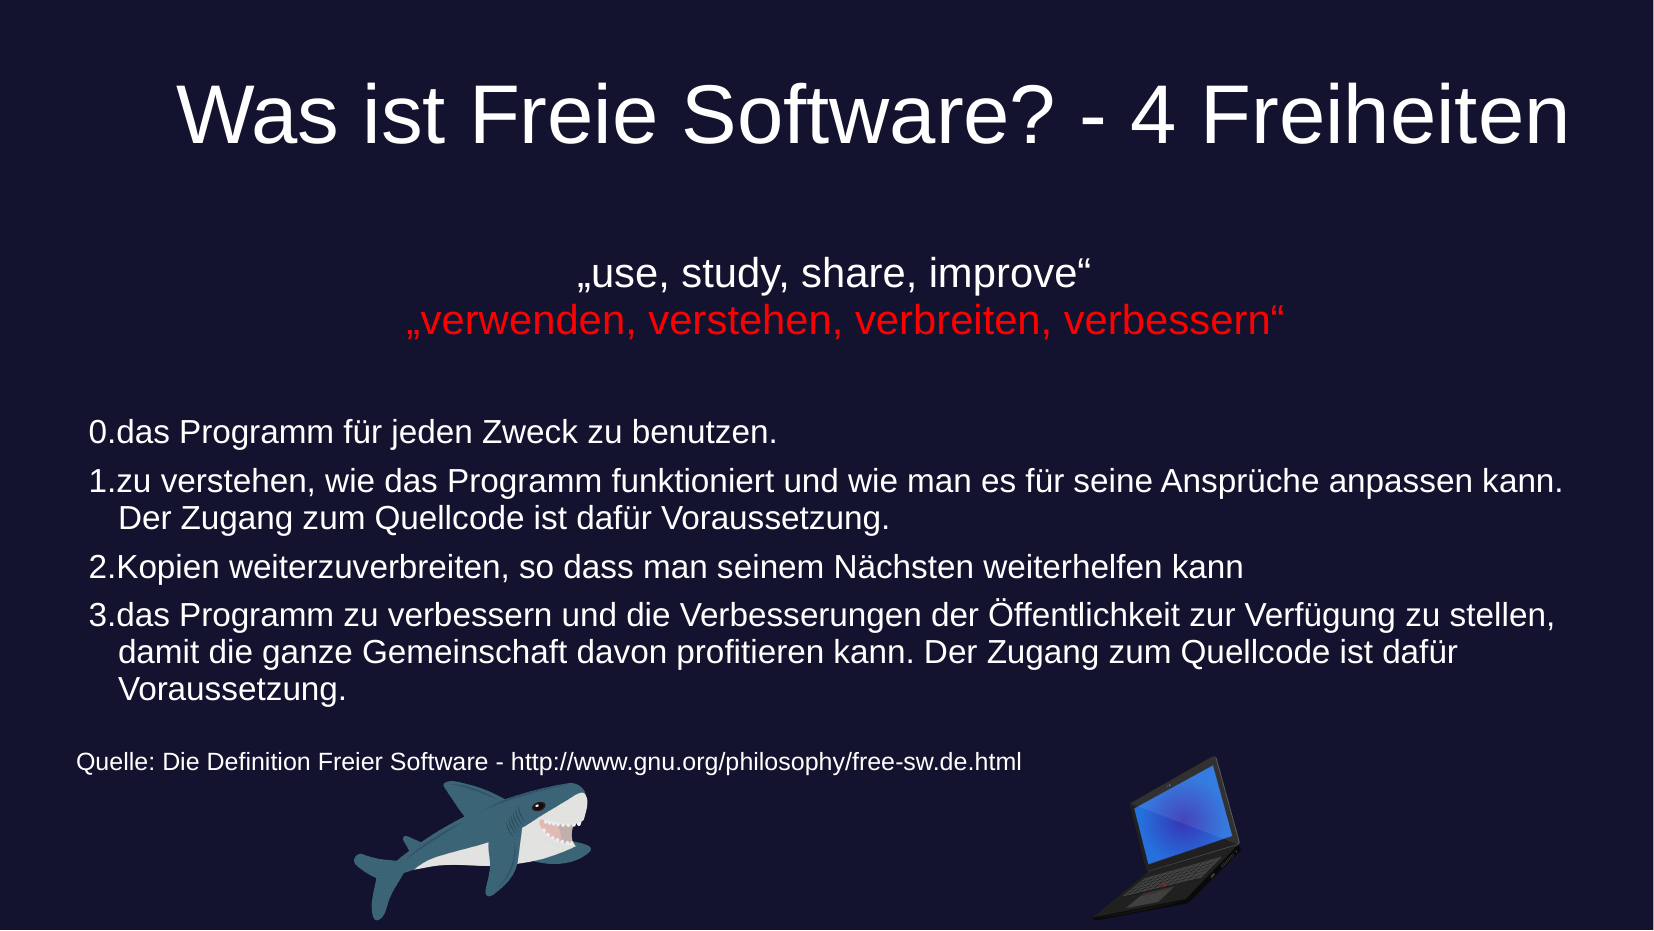

# Was ist Freie Software? - 4 Freiheiten
„use, study, share, improve“
 „verwenden, verstehen, verbreiten, verbessern“
das Programm für jeden Zweck zu benutzen.
zu verstehen, wie das Programm funktioniert und wie man es für seine Ansprüche anpassen kann. Der Zugang zum Quellcode ist dafür Voraussetzung.
Kopien weiterzuverbreiten, so dass man seinem Nächsten weiterhelfen kann
das Programm zu verbessern und die Verbesserungen der Öffentlichkeit zur Verfügung zu stellen, damit die ganze Gemeinschaft davon profitieren kann. Der Zugang zum Quellcode ist dafür Voraussetzung.
Quelle: Die Definition Freier Software - http://www.gnu.org/philosophy/free-sw.de.html